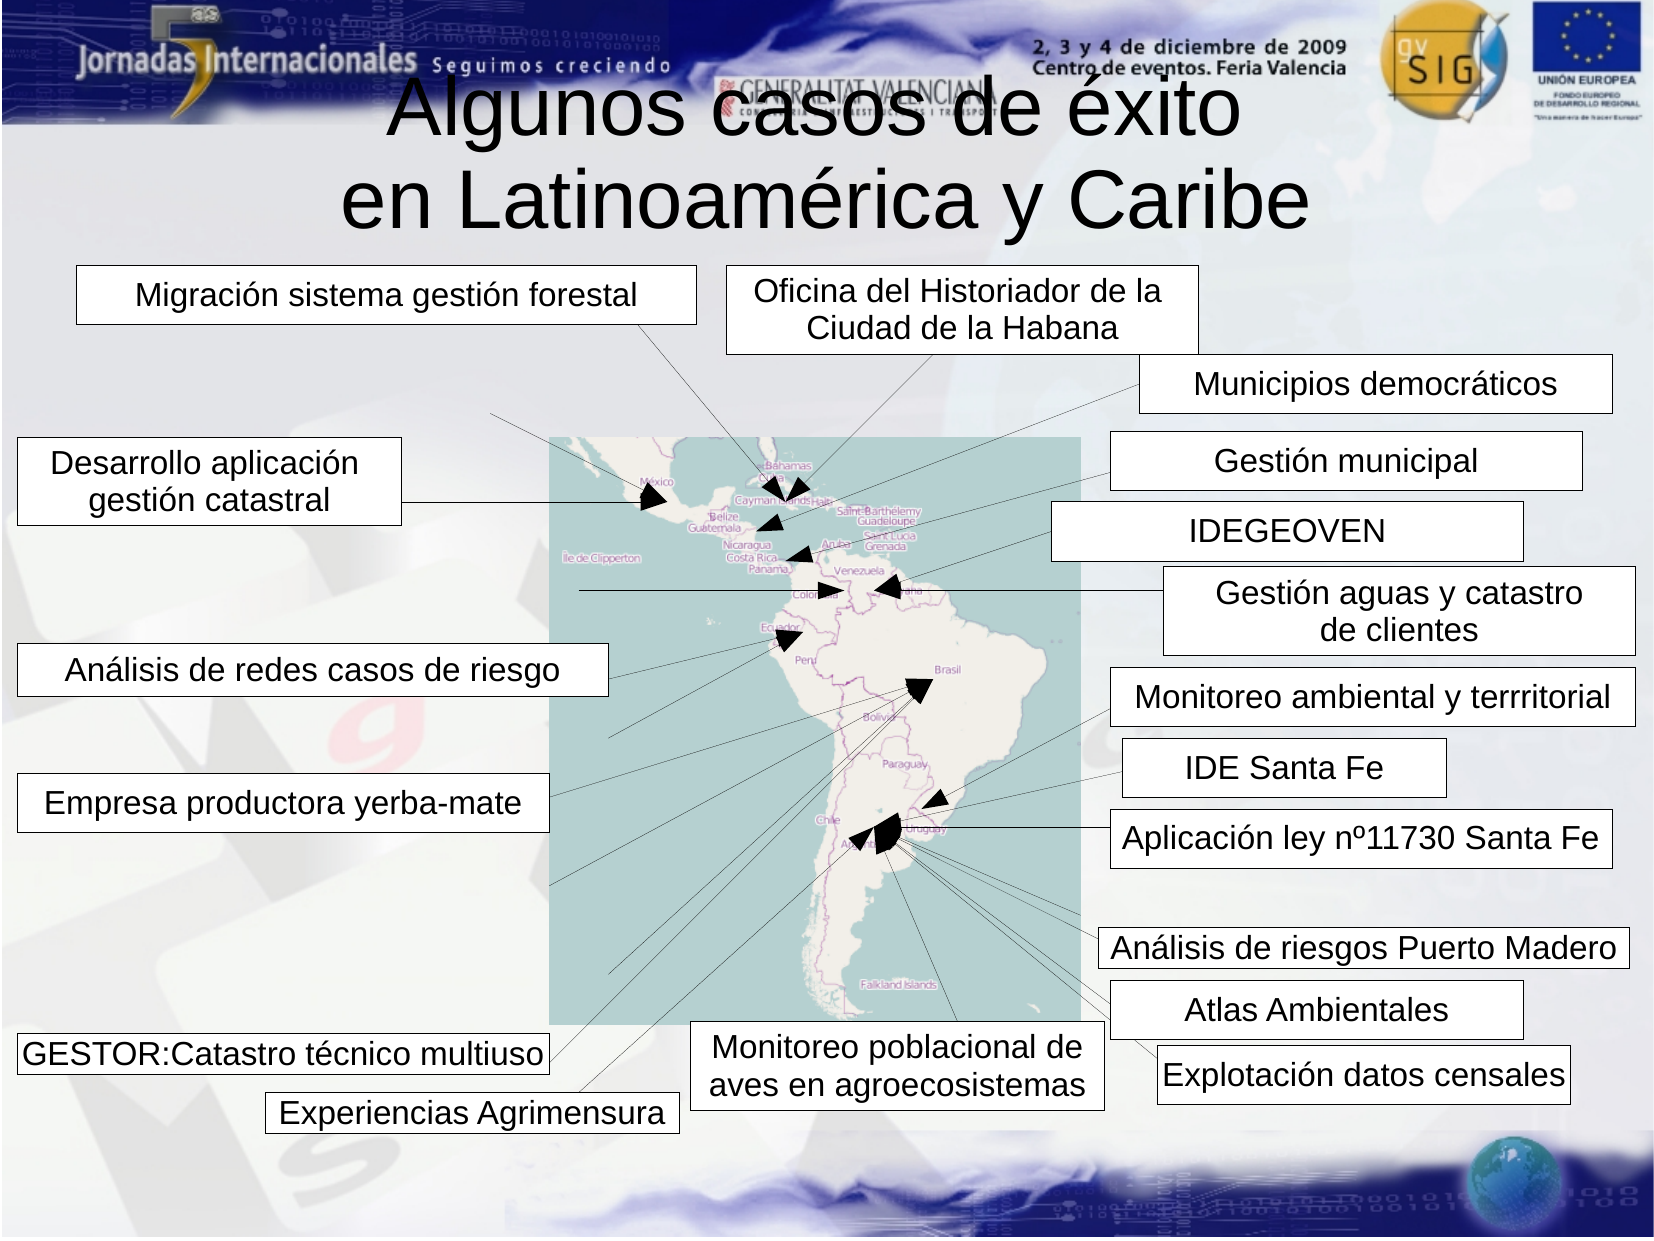

# Algunos casos de éxito en Latinoamérica y Caribe
Migración sistema gestión forestal
Oficina del Historiador de la
Ciudad de la Habana
Municipios democráticos
Gestión municipal
Desarrollo aplicación
gestión catastral
IDEGEOVEN
Gestión aguas y catastro
de clientes
Análisis de redes casos de riesgo
Monitoreo ambiental y terrritorial
IDE Santa Fe
Empresa productora yerba-mate
Aplicación ley nº11730 Santa Fe
Análisis de riesgos Puerto Madero
Atlas Ambientales
Monitoreo poblacional de
aves en agroecosistemas
GESTOR:Catastro técnico multiuso
Explotación datos censales
Experiencias Agrimensura